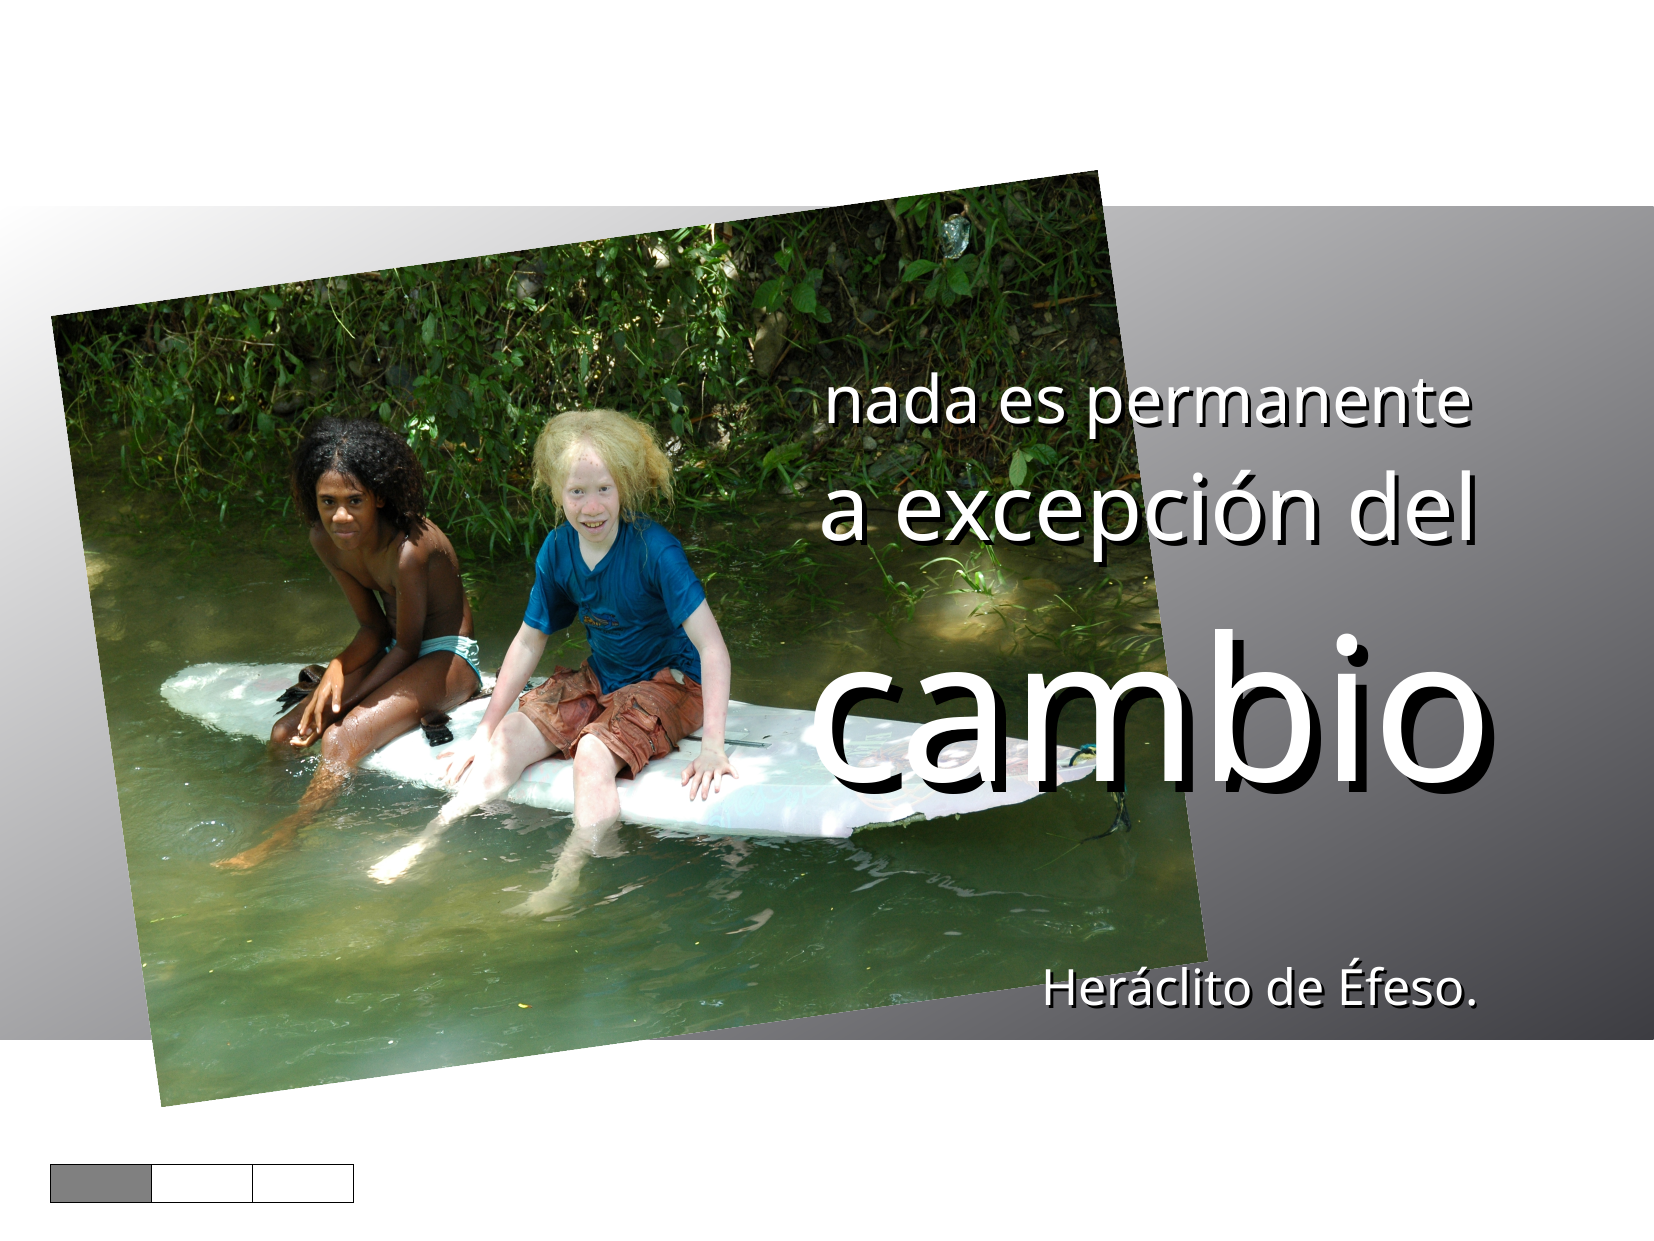

nada es permanente
a excepción del cambio
Heráclito de Éfeso.